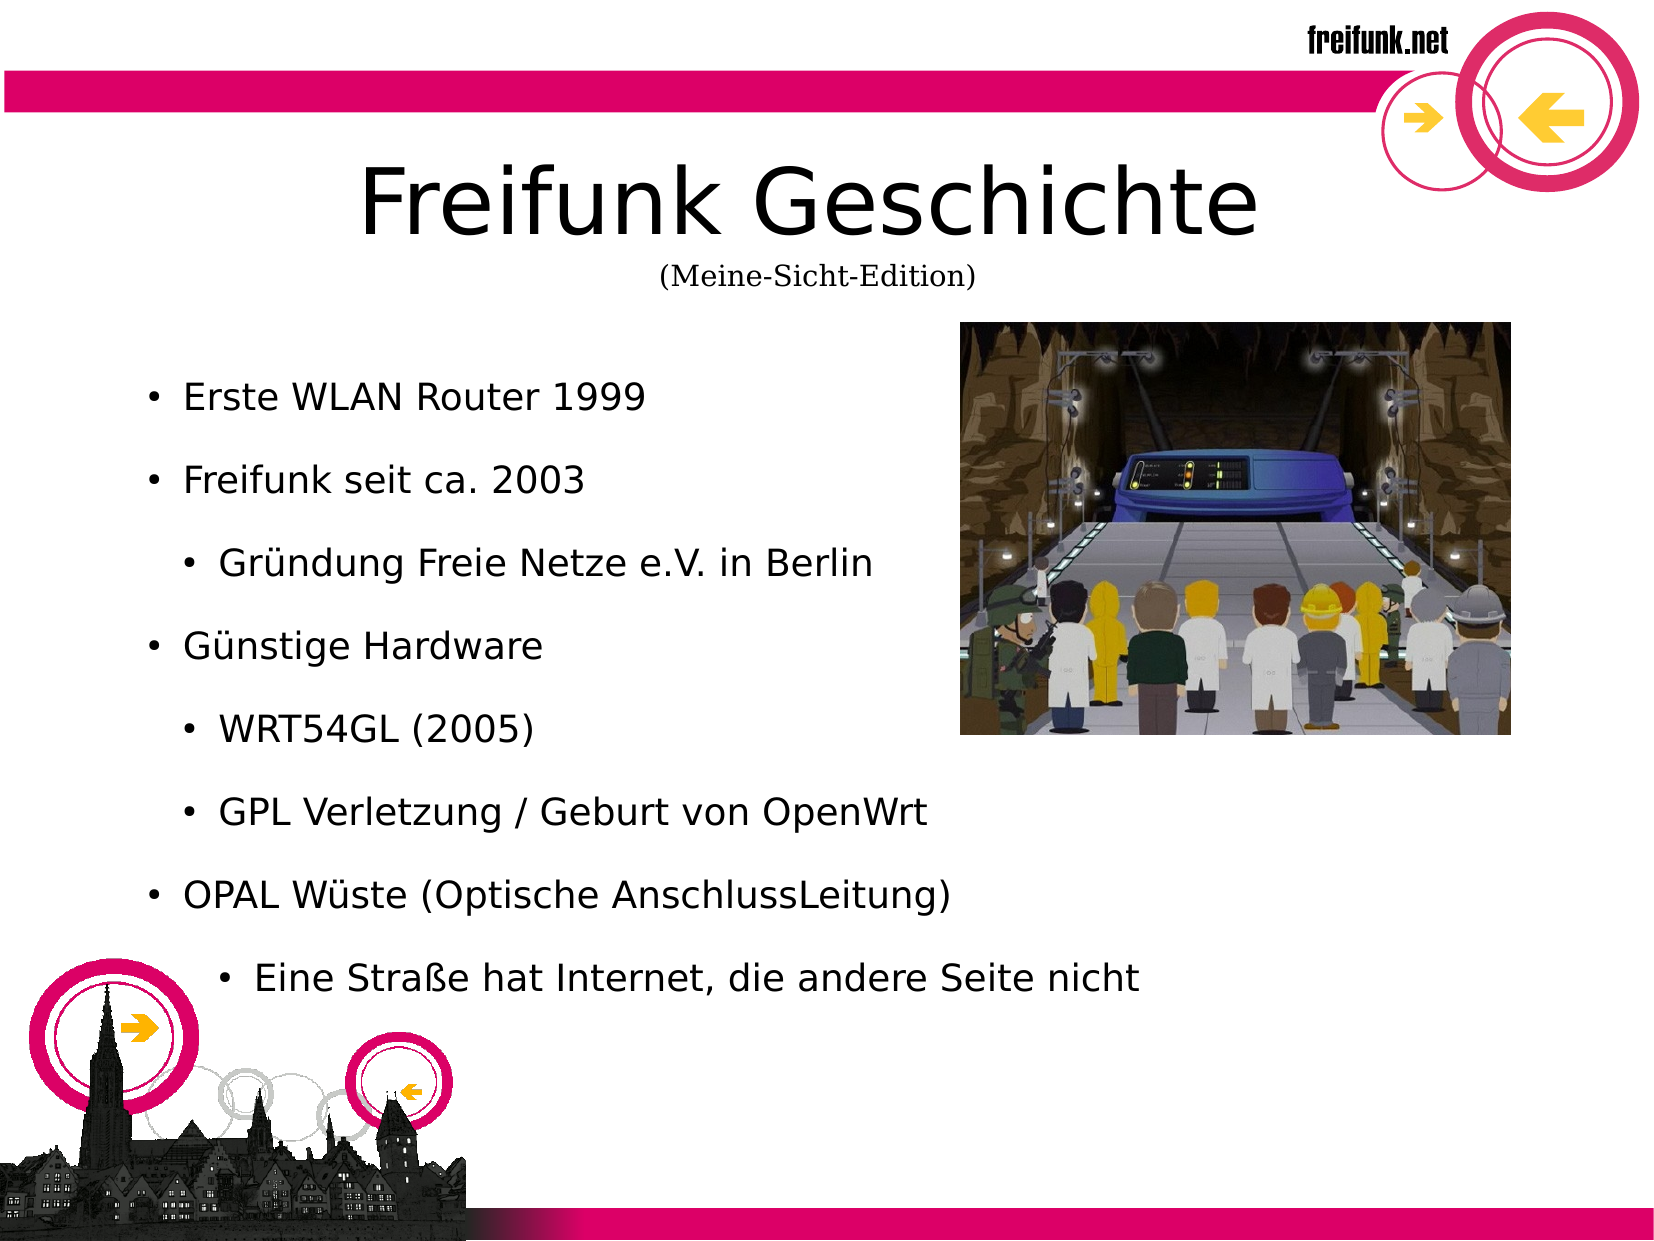

# Freifunk Geschichte
(Meine-Sicht-Edition)
Erste WLAN Router 1999
Freifunk seit ca. 2003
Gründung Freie Netze e.V. in Berlin
Günstige Hardware
WRT54GL (2005)
GPL Verletzung / Geburt von OpenWrt
OPAL Wüste (Optische AnschlussLeitung)
Eine Straße hat Internet, die andere Seite nicht